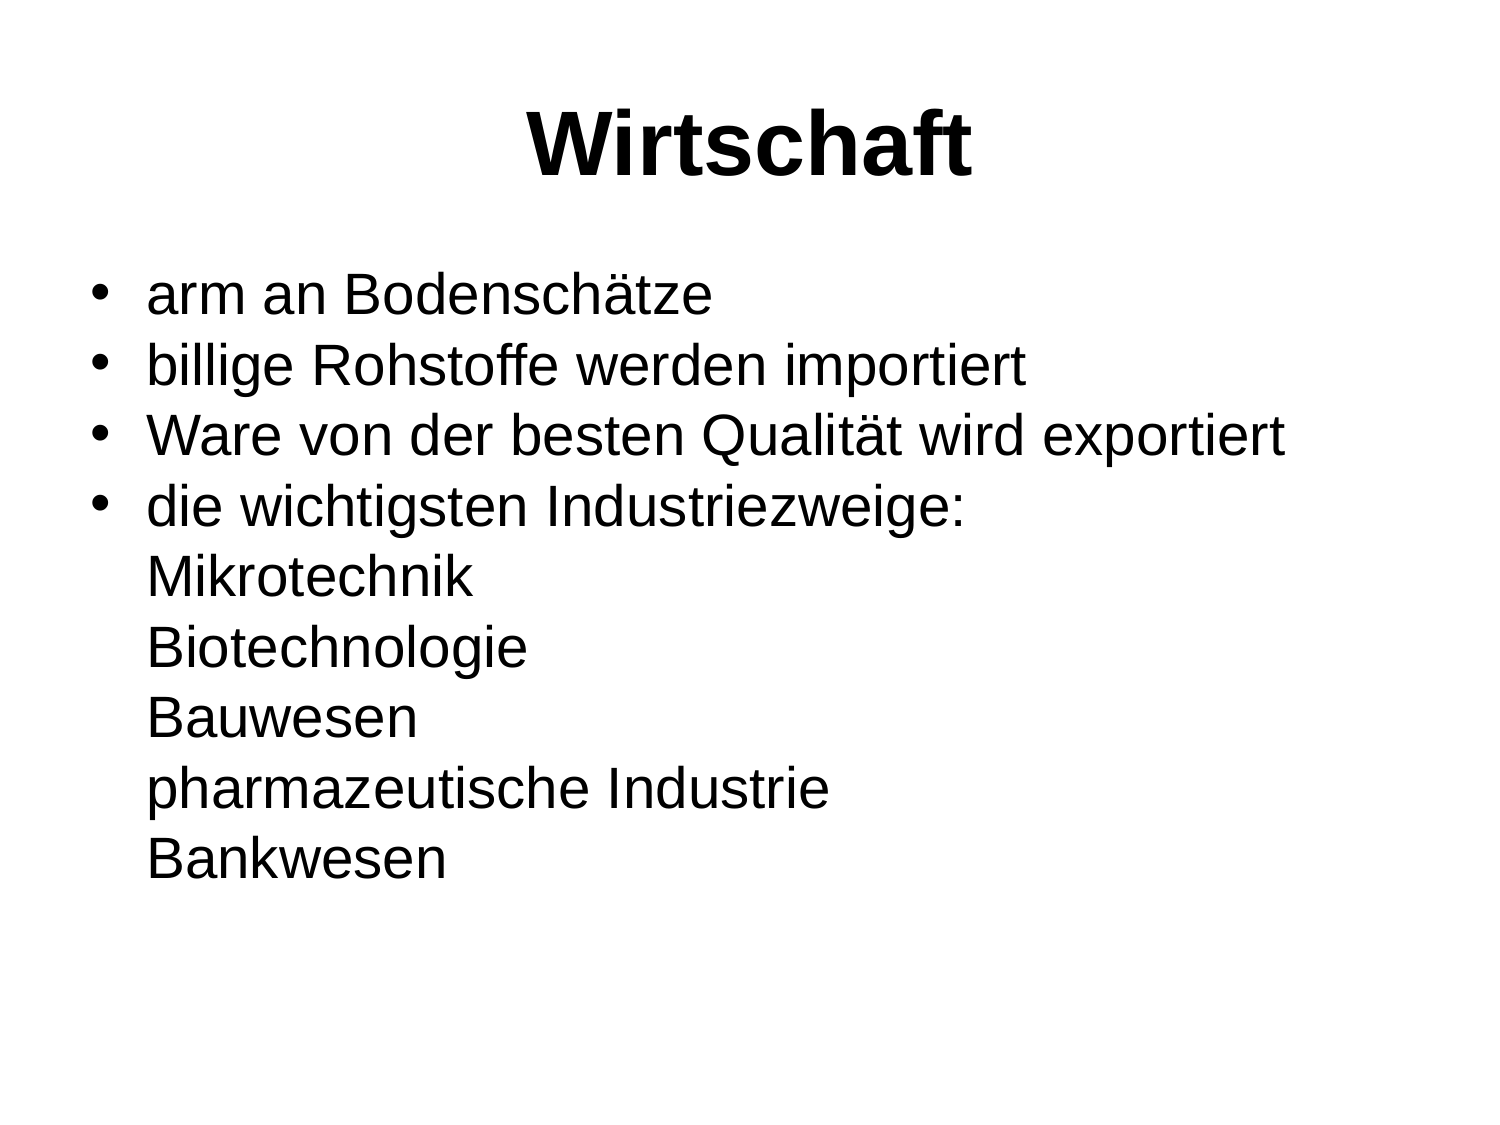

# Wirtschaft
arm an Bodenschätze
billige Rohstoffe werden importiert
Ware von der besten Qualität wird exportiert
die wichtigsten Industriezweige:
	Mikrotechnik
	Biotechnologie
	Bauwesen
	pharmazeutische Industrie
	Bankwesen